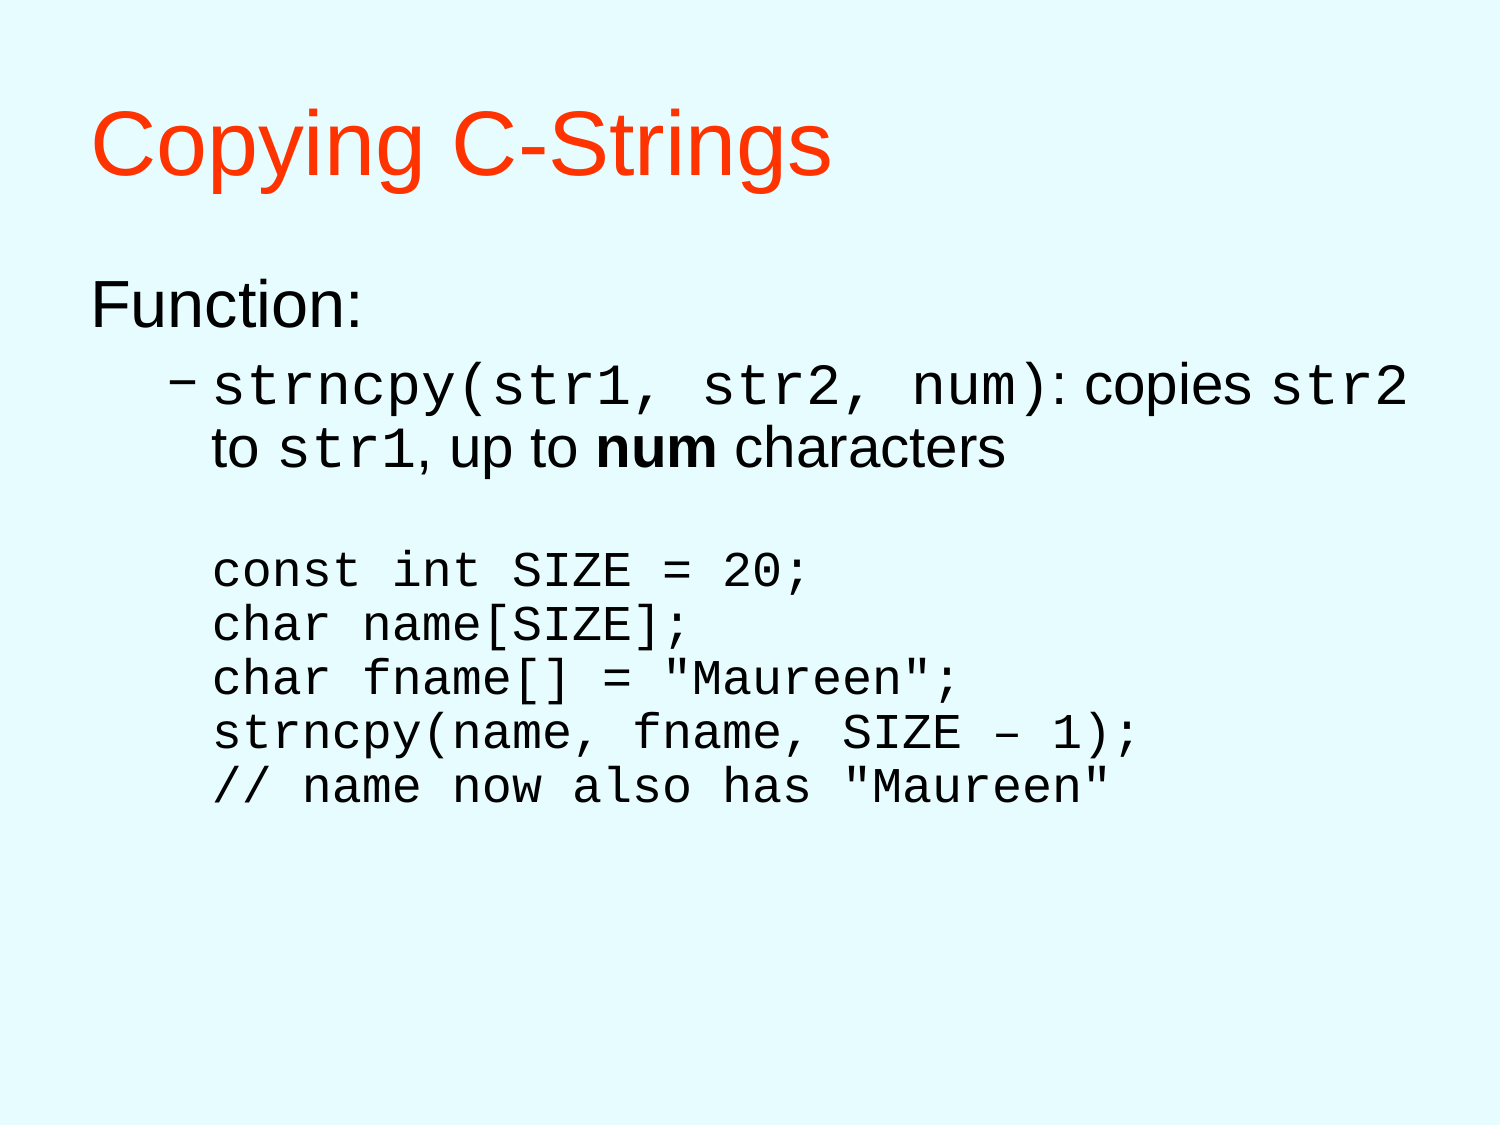

# Copying C-Strings
Function:
strncpy(str1, str2, num): copies str2 to str1, up to num characters
const int SIZE = 20;
char name[SIZE];
char fname[] = "Maureen";
strncpy(name, fname, SIZE – 1);
// name now also has "Maureen"